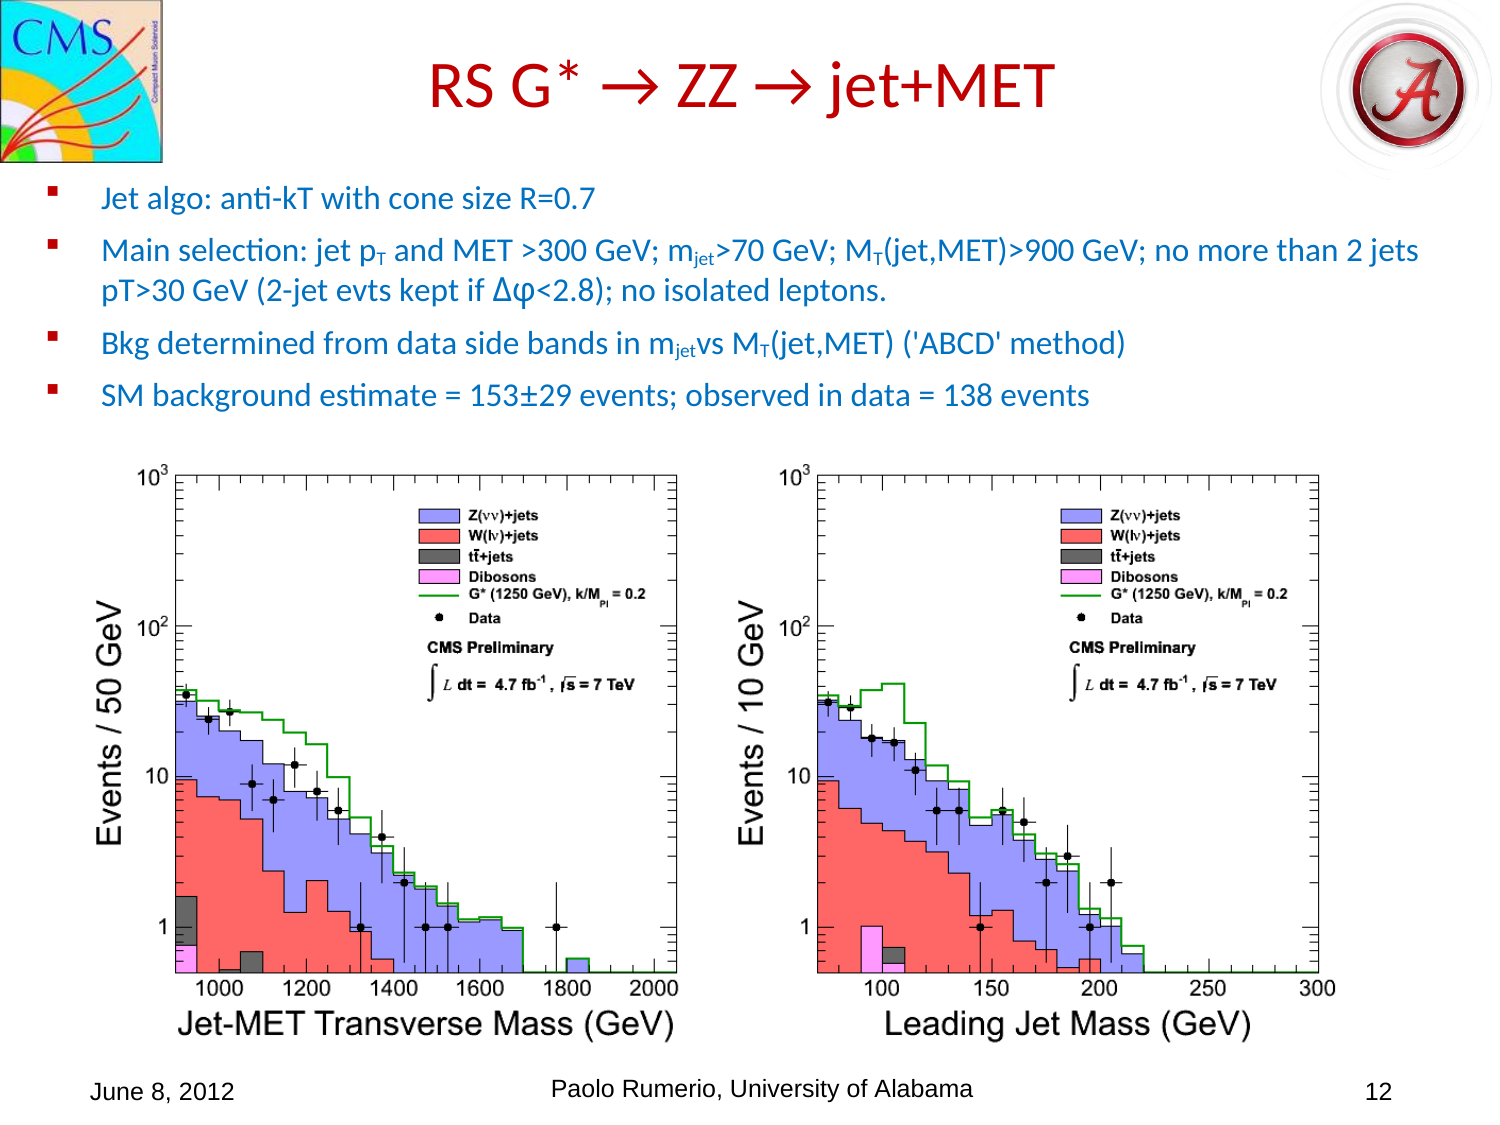

RS G* → ZZ → jet+MET
Jet algo: anti-kT with cone size R=0.7
Main selection: jet pT and MET >300 GeV; mjet>70 GeV; MT(jet,MET)>900 GeV; no more than 2 jets pT>30 GeV (2-jet evts kept if Δφ<2.8); no isolated leptons.
Bkg determined from data side bands in mjetvs MT(jet,MET) ('ABCD' method)
SM background estimate = 153±29 events; observed in data = 138 events
Paolo Rumerio, Univ. of Alabama
June 8, 2012
12